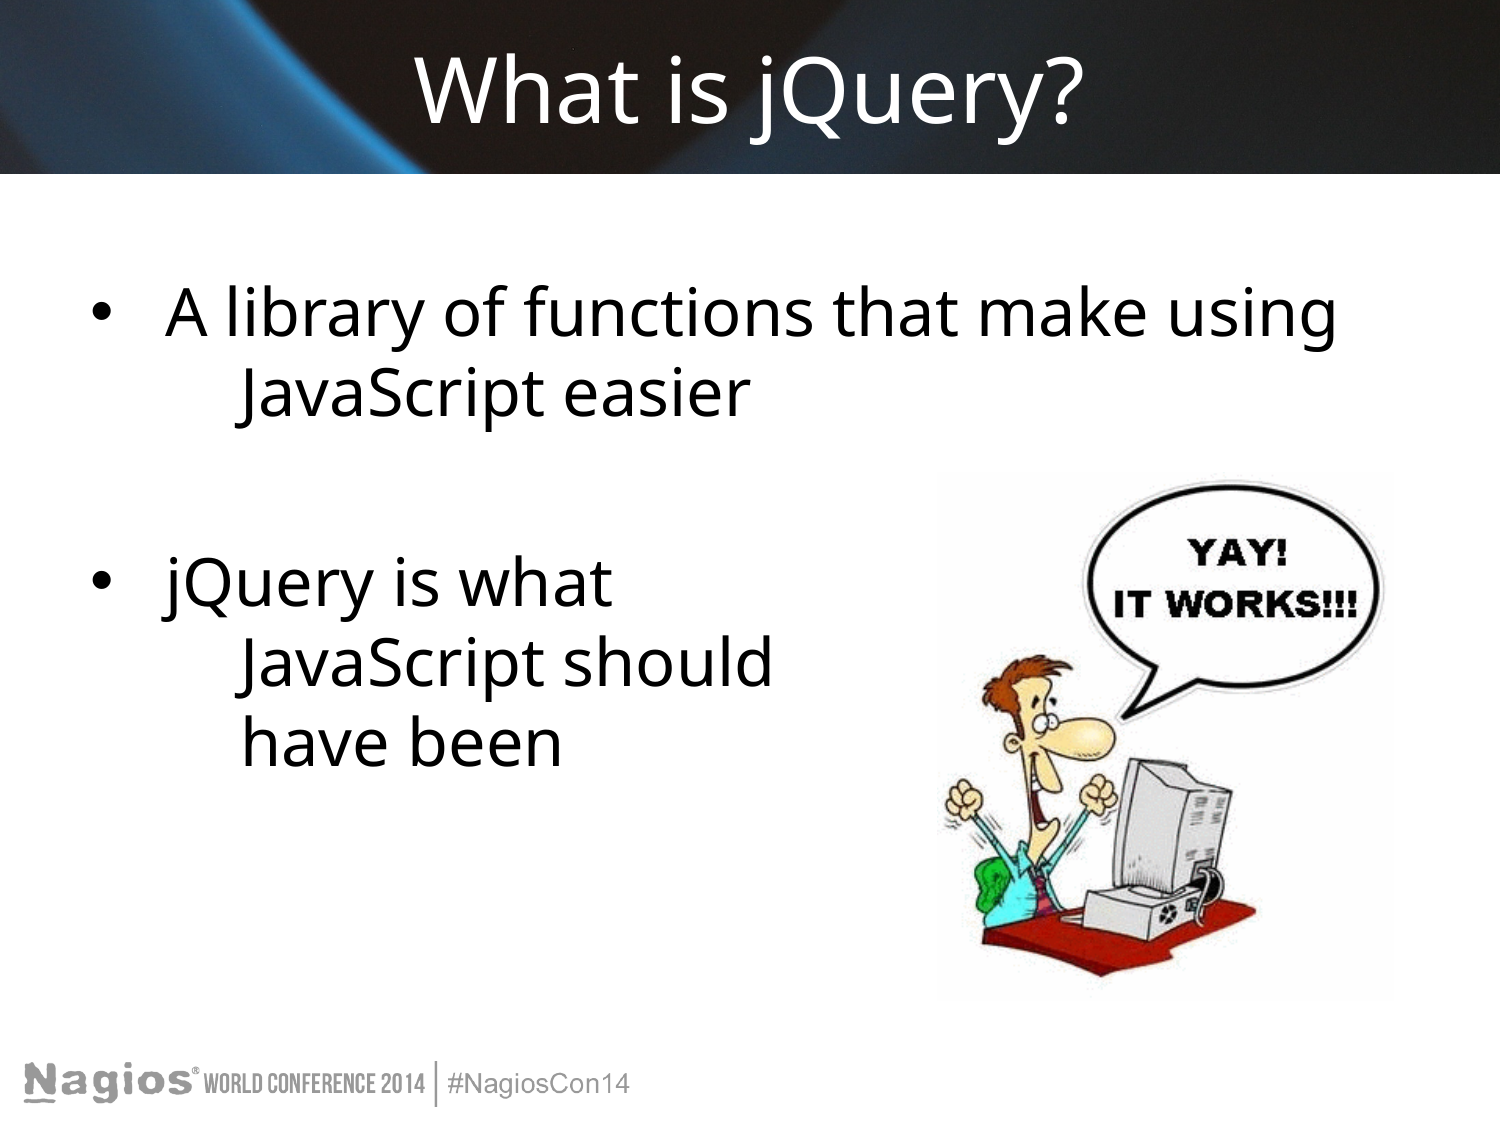

# What is jQuery?
A library of functions that make using JavaScript easier
jQuery is what
JavaScript should
have been